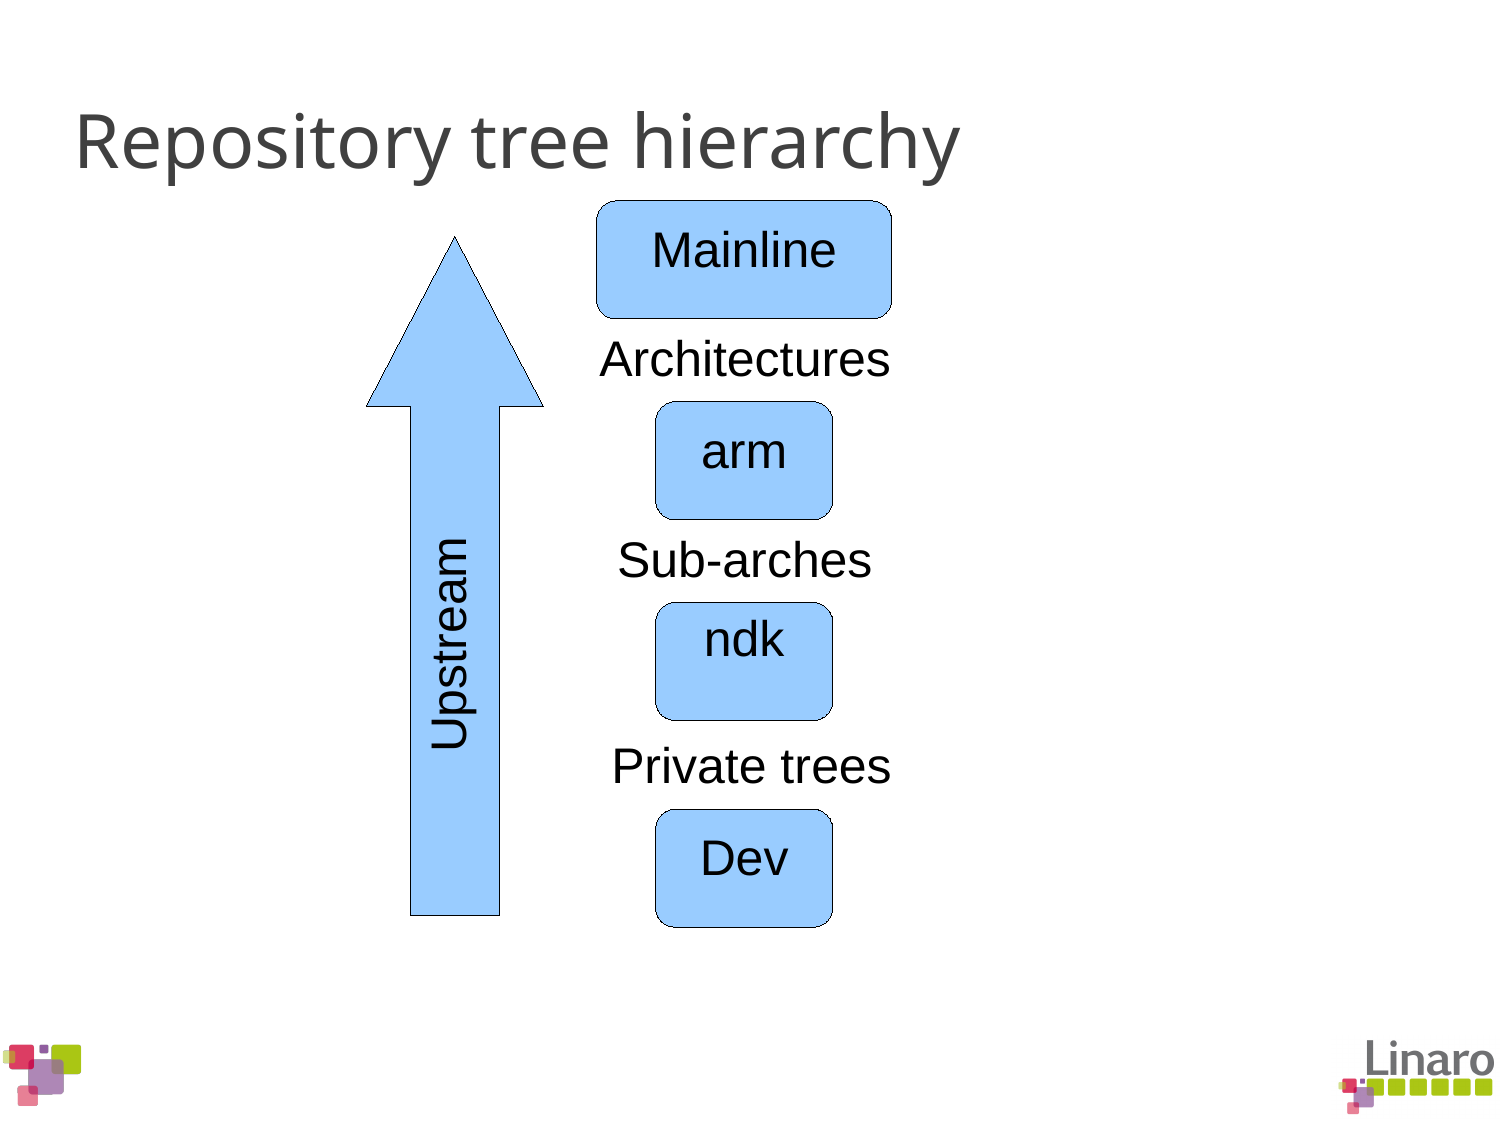

# Repository tree hierarchy
Mainline
Architectures
arm
Sub-arches
Upstream
ndk
Private trees
Dev